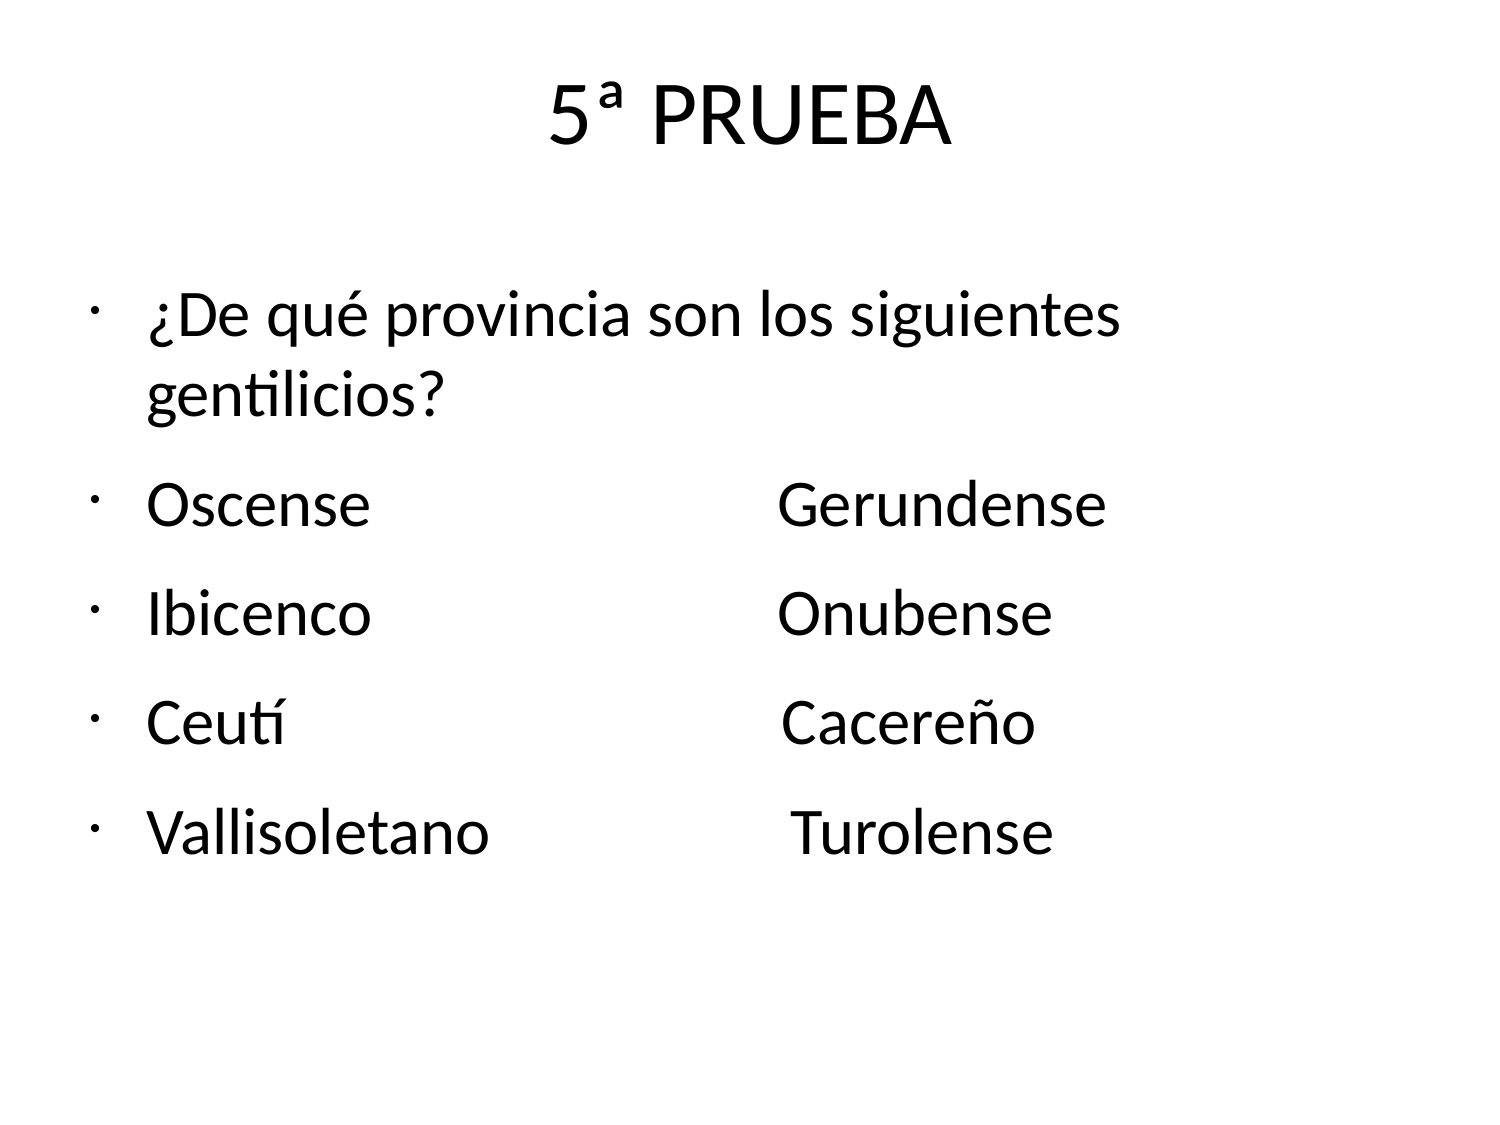

# 5ª PRUEBA
¿De qué provincia son los siguientes gentilicios?
Oscense Gerundense
Ibicenco Onubense
Ceutí Cacereño
Vallisoletano Turolense